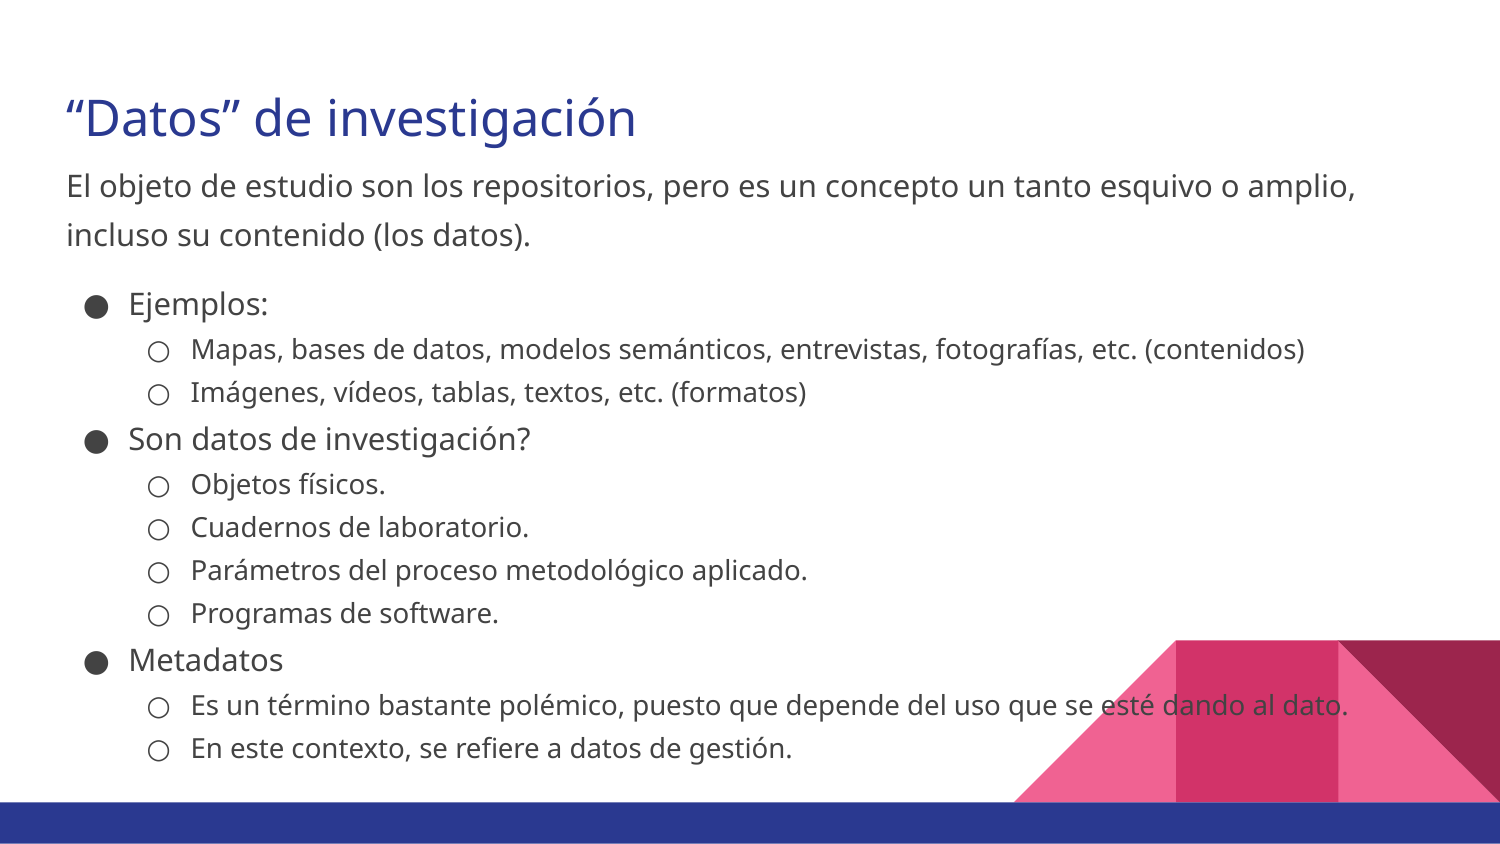

# “Datos” de investigación
El objeto de estudio son los repositorios, pero es un concepto un tanto esquivo o amplio, incluso su contenido (los datos).
Ejemplos:
Mapas, bases de datos, modelos semánticos, entrevistas, fotografías, etc. (contenidos)
Imágenes, vídeos, tablas, textos, etc. (formatos)
Son datos de investigación?
Objetos físicos.
Cuadernos de laboratorio.
Parámetros del proceso metodológico aplicado.
Programas de software.
Metadatos
Es un término bastante polémico, puesto que depende del uso que se esté dando al dato.
En este contexto, se refiere a datos de gestión.